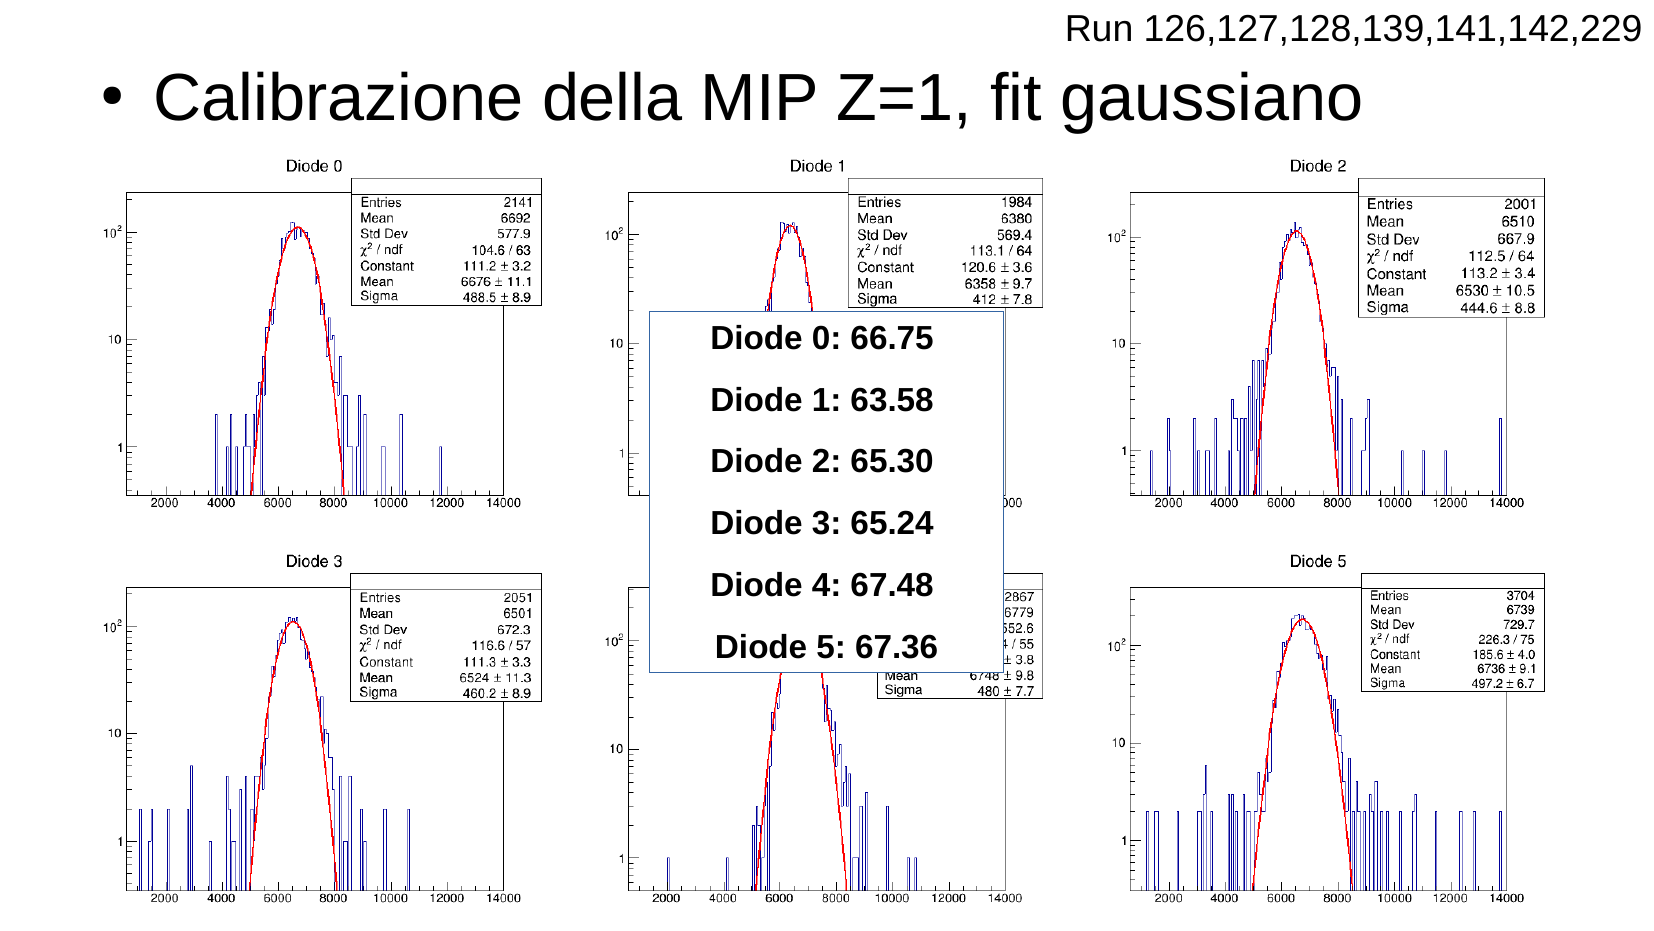

Run 126,127,128,139,141,142,229
# Calibrazione della MIP Z=1, fit gaussiano
Diode 0: 66.75
Diode 1: 63.58
Diode 2: 65.30
Diode 3: 65.24
Diode 4: 67.48
Diode 5: 67.36